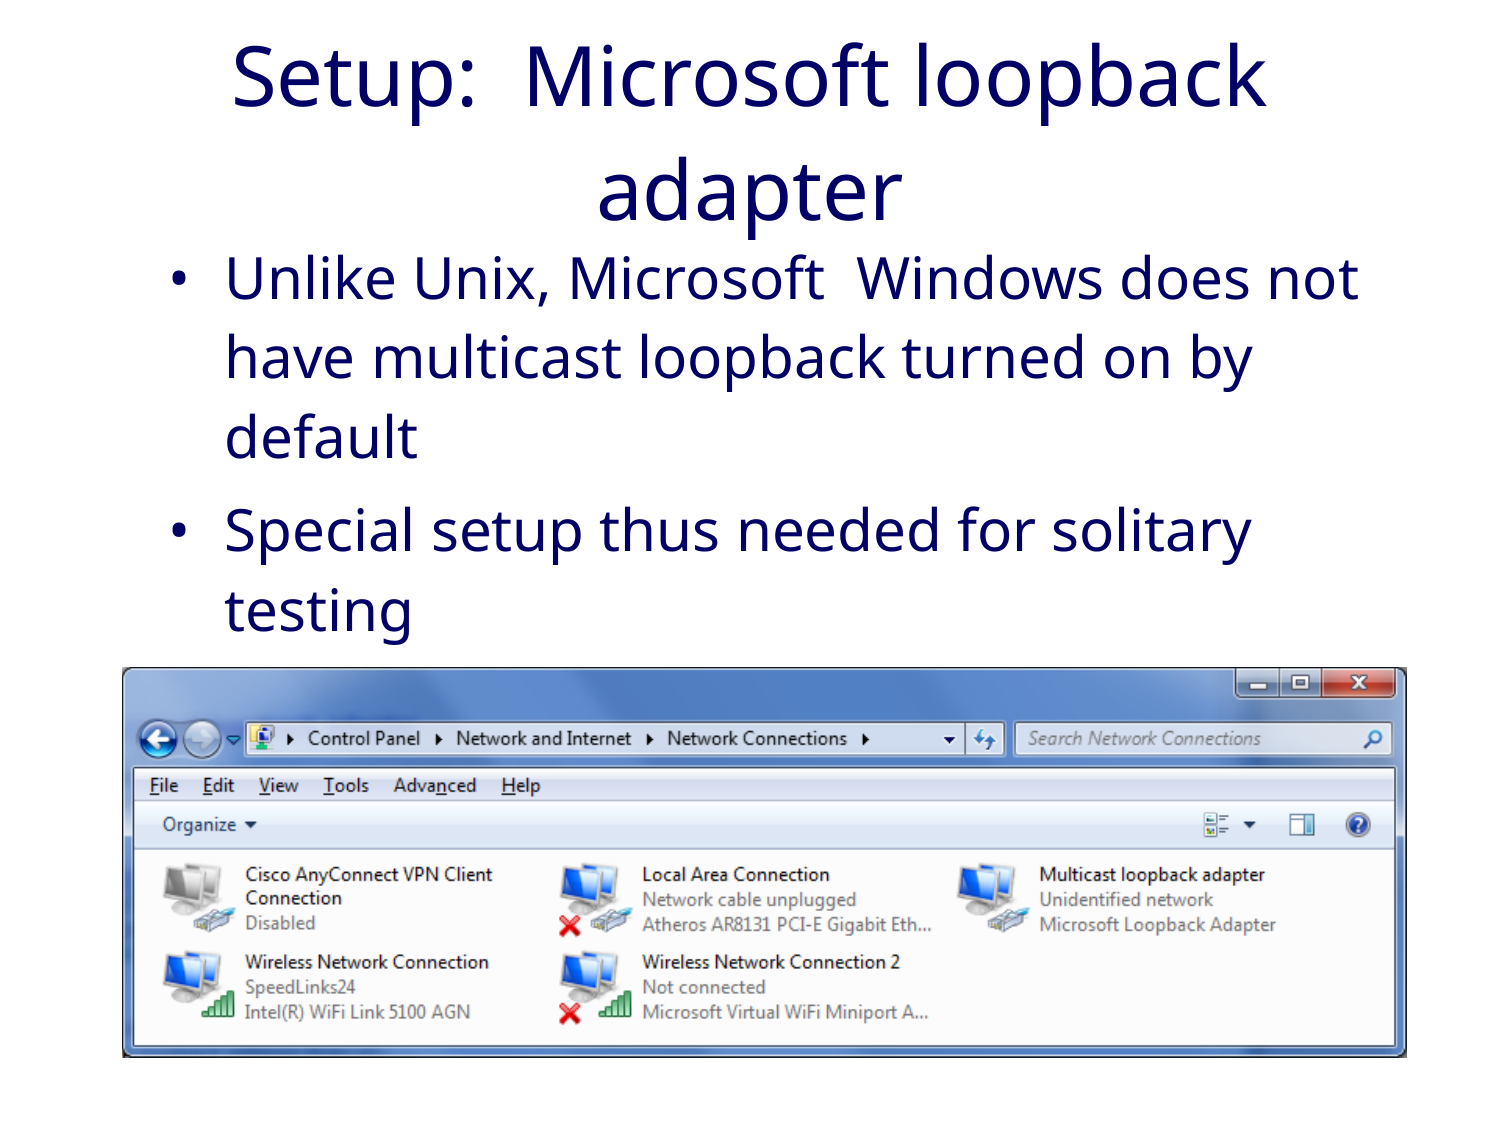

# Setup: Microsoft loopback adapter
Unlike Unix, Microsoft Windows does not have multicast loopback turned on by default
Special setup thus needed for solitary testing
Conflicts can emerge when also using Cisco VPN
Help page provided by AUV Workbench